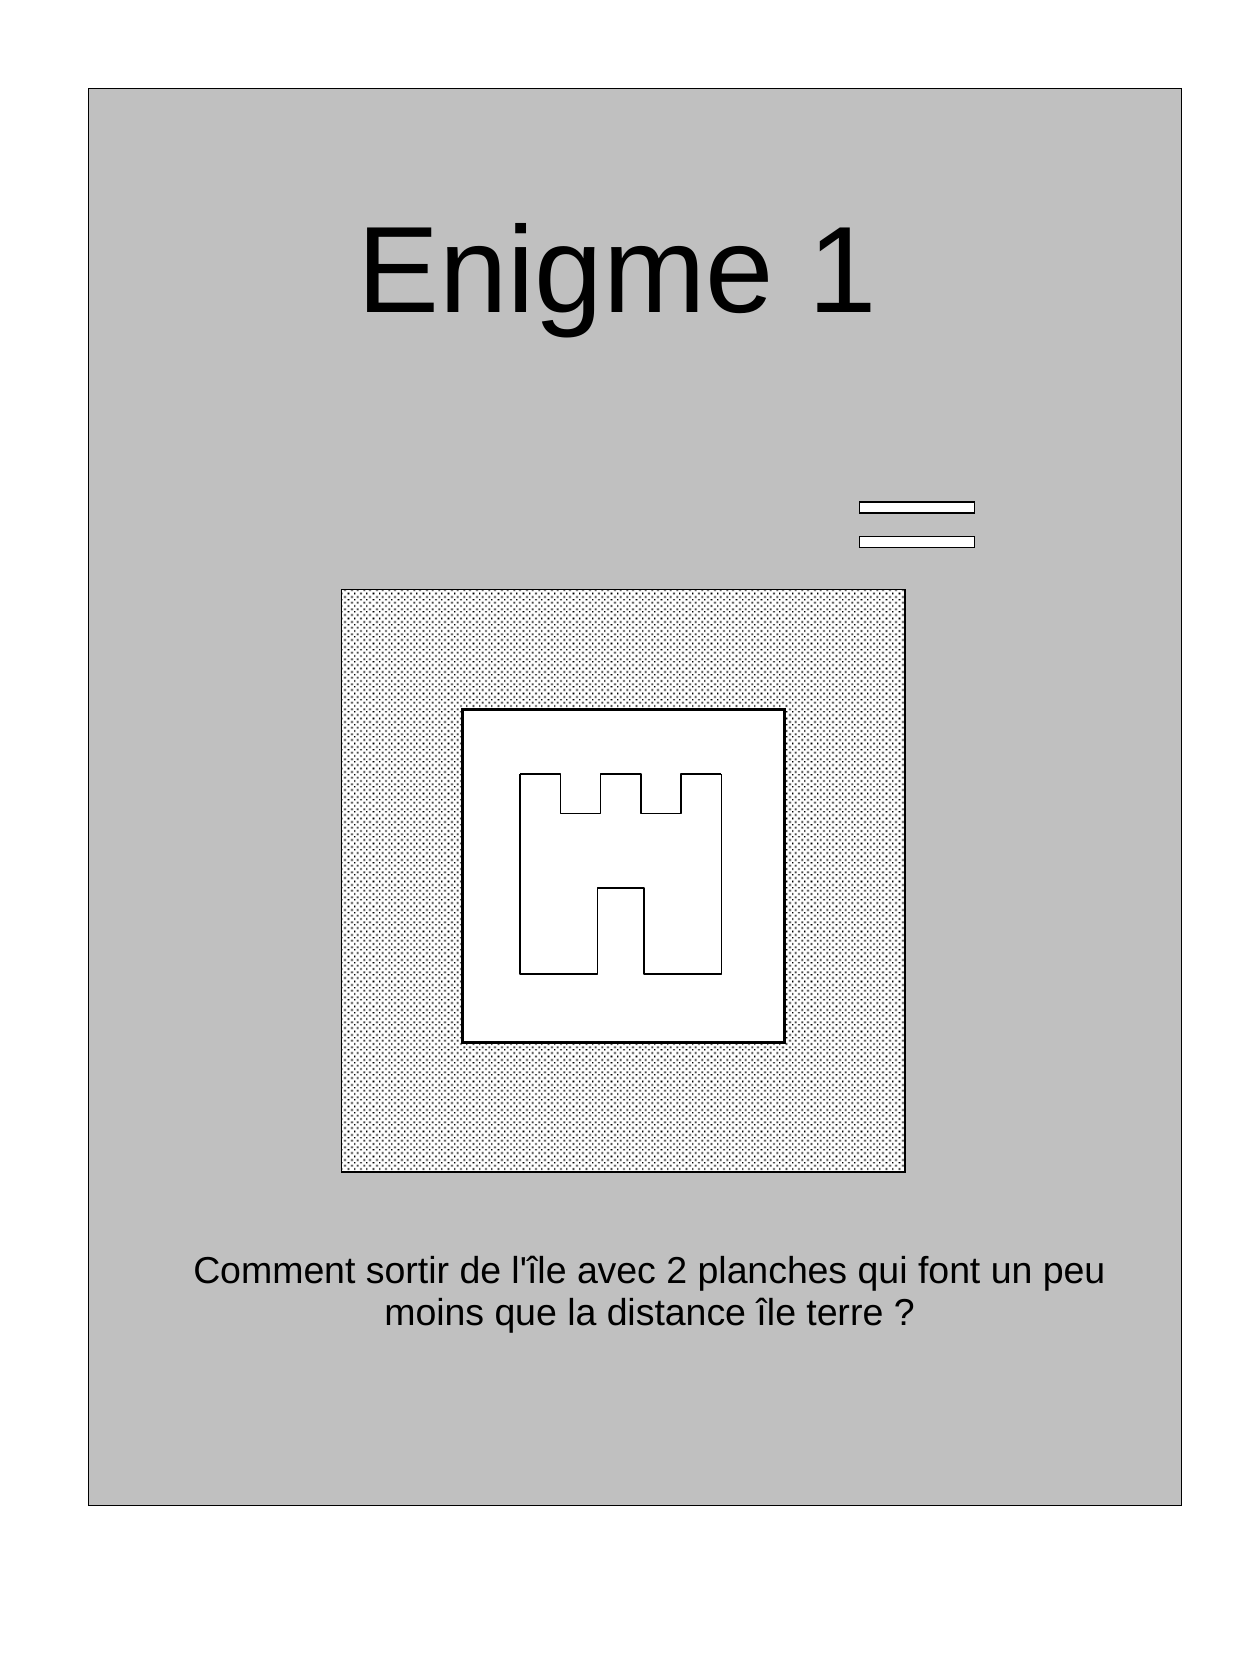

# Enigme 1
Comment sortir de l'île avec 2 planches qui font un peu moins que la distance île terre ?